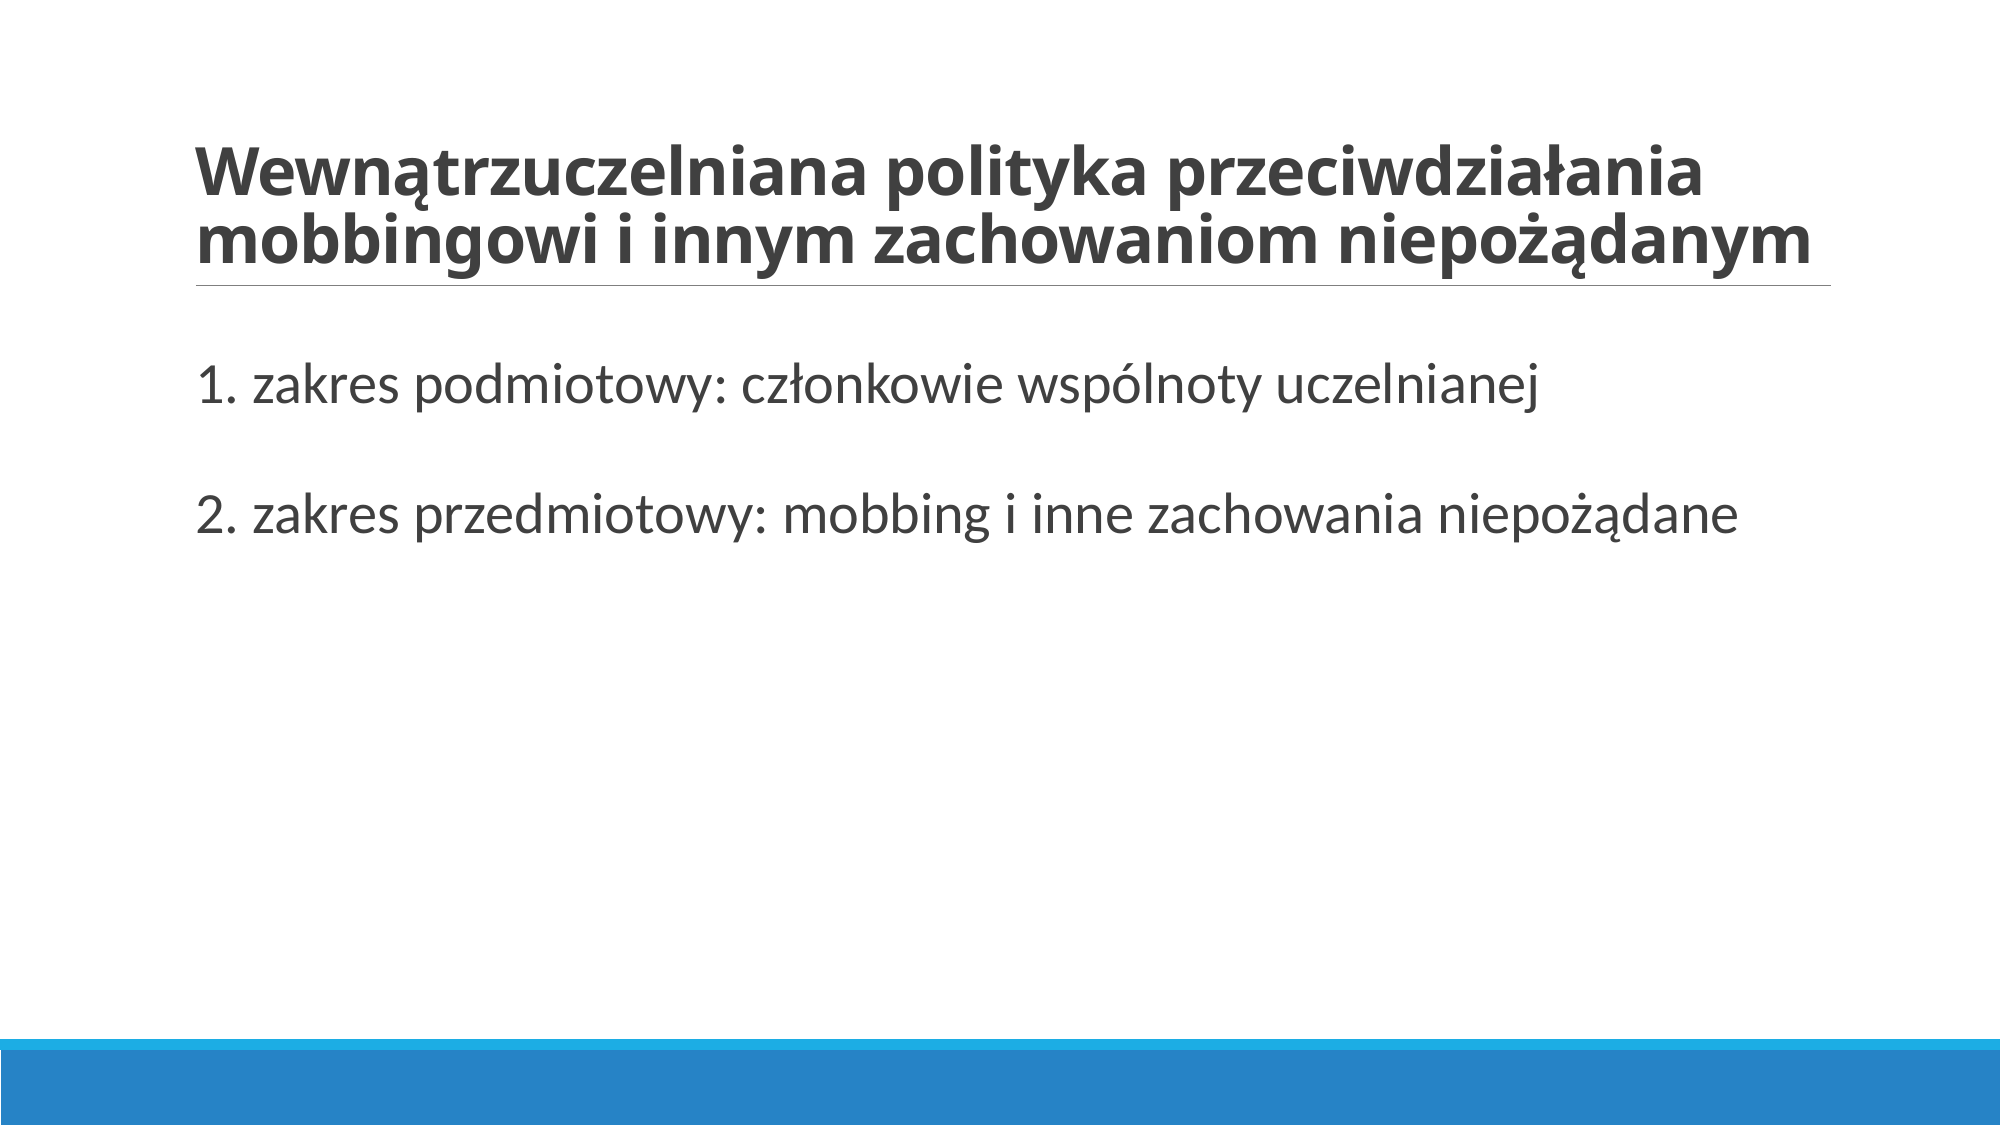

# Wewnątrzuczelniana polityka przeciwdziałania mobbingowi i innym zachowaniom niepożądanym
1. zakres podmiotowy: członkowie wspólnoty uczelnianej
2. zakres przedmiotowy: mobbing i inne zachowania niepożądane